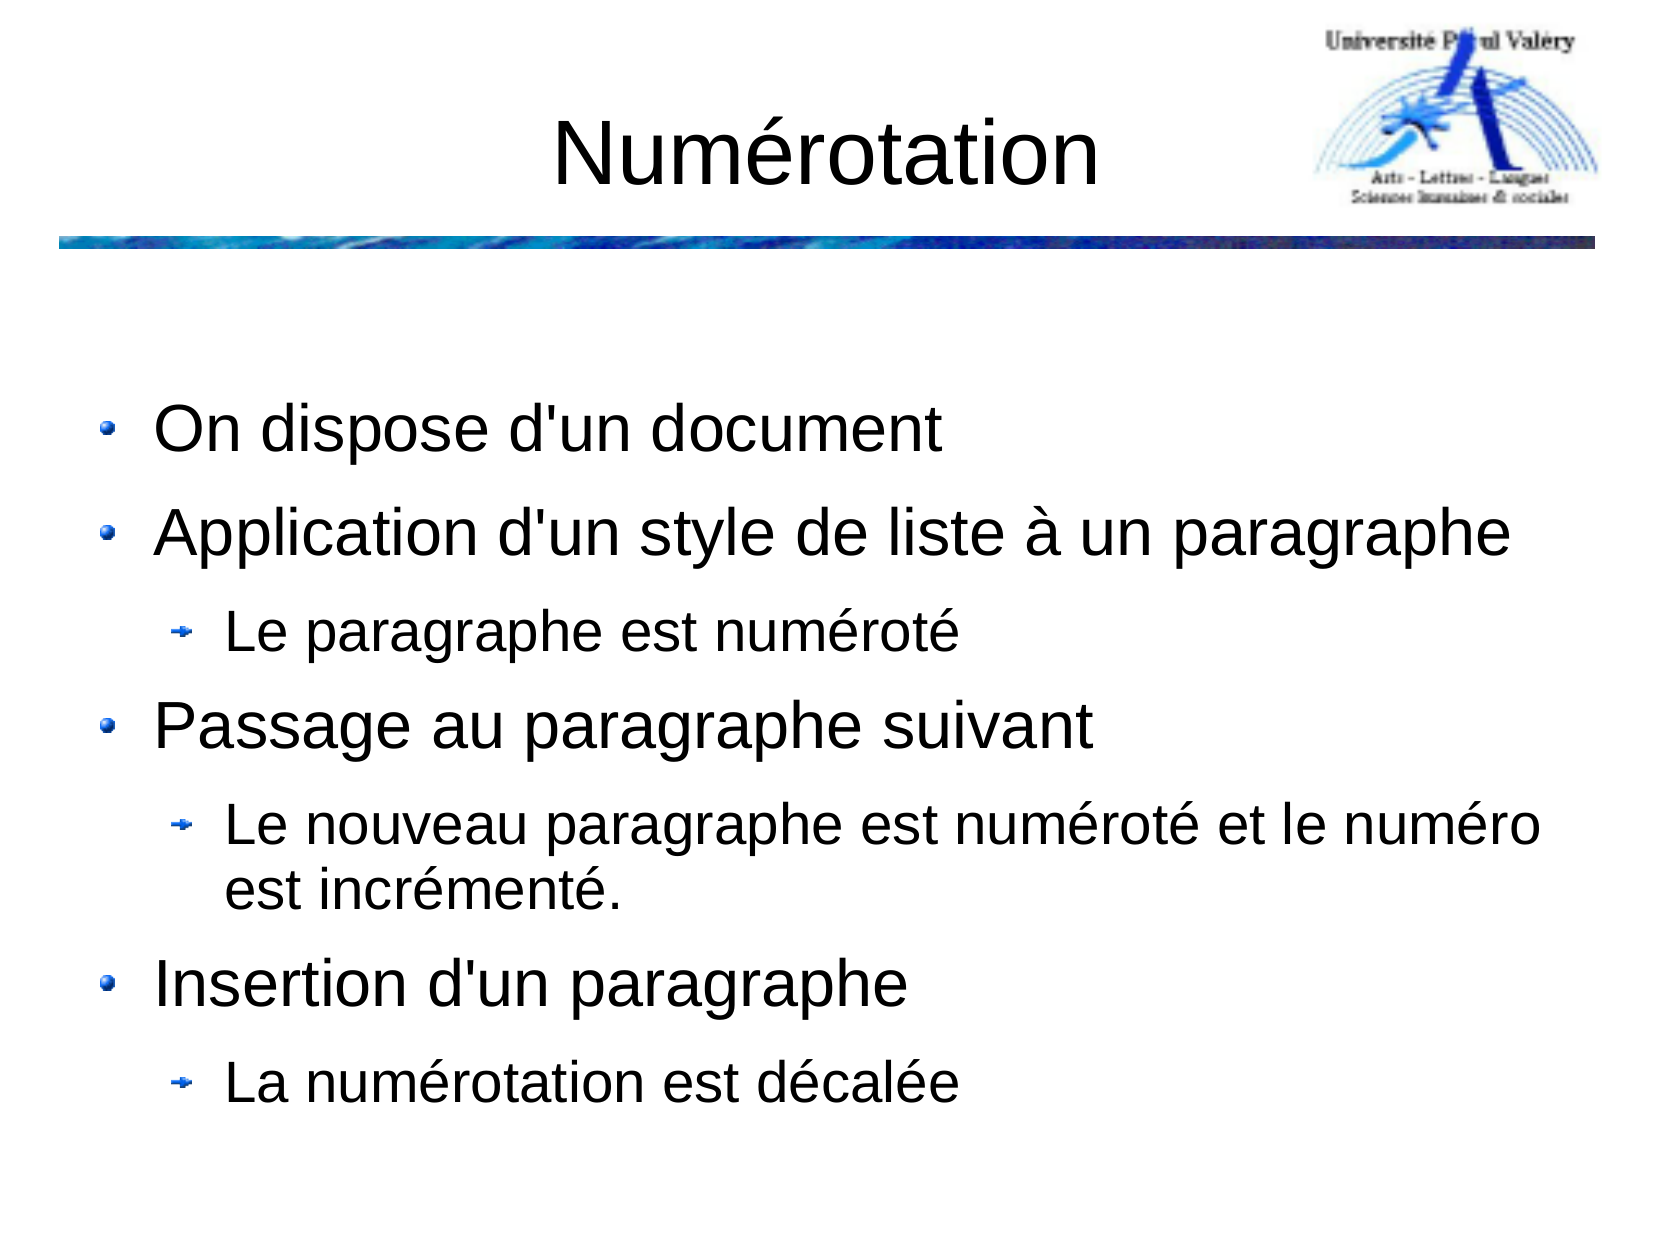

# Numérotation
On dispose d'un document
Application d'un style de liste à un paragraphe
Le paragraphe est numéroté
Passage au paragraphe suivant
Le nouveau paragraphe est numéroté et le numéro est incrémenté.
Insertion d'un paragraphe
La numérotation est décalée